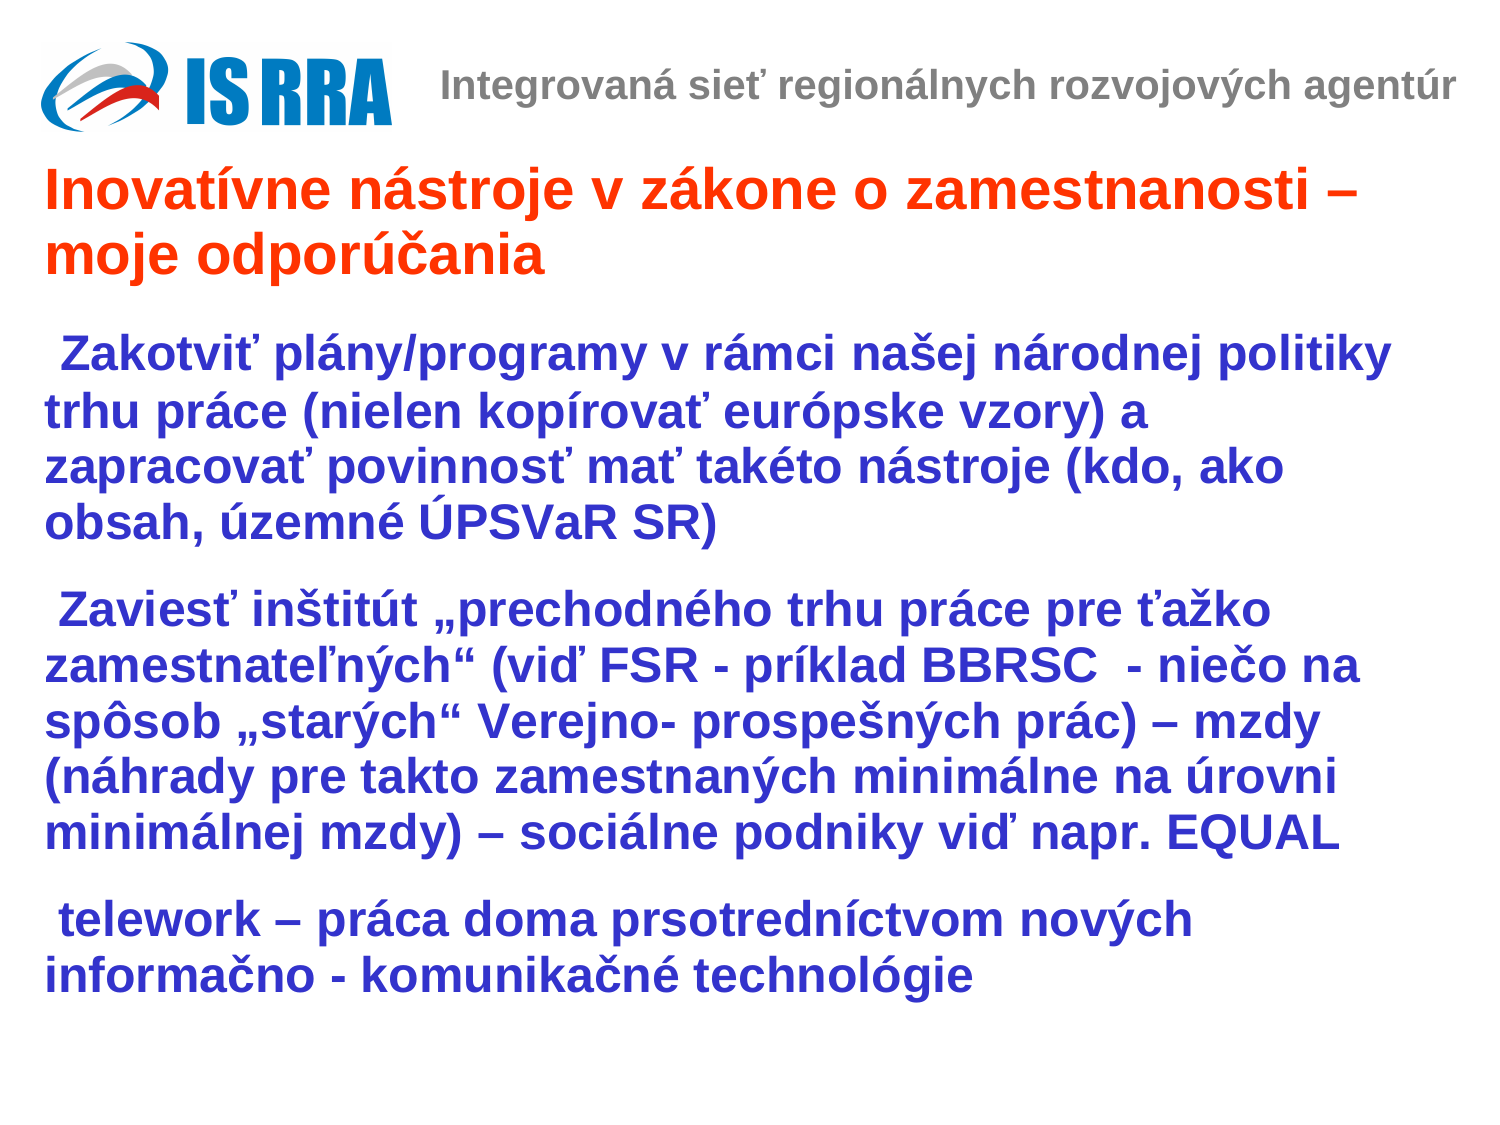

Integrovaná sieť regionálnych rozvojových agentúr
Inovatívne nástroje v zákone o zamestnanosti – moje odporúčania
 Zakotviť plány/programy v rámci našej národnej politiky trhu práce (nielen kopírovať európske vzory) a zapracovať povinnosť mať takéto nástroje (kdo, ako obsah, územné ÚPSVaR SR)
 Zaviesť inštitút „prechodného trhu práce pre ťažko zamestnateľných“ (viď FSR - príklad BBRSC - niečo na spôsob „starých“ Verejno- prospešných prác) – mzdy (náhrady pre takto zamestnaných minimálne na úrovni minimálnej mzdy) – sociálne podniky viď napr. EQUAL
 telework – práca doma prsotredníctvom nových informačno - komunikačné technológie